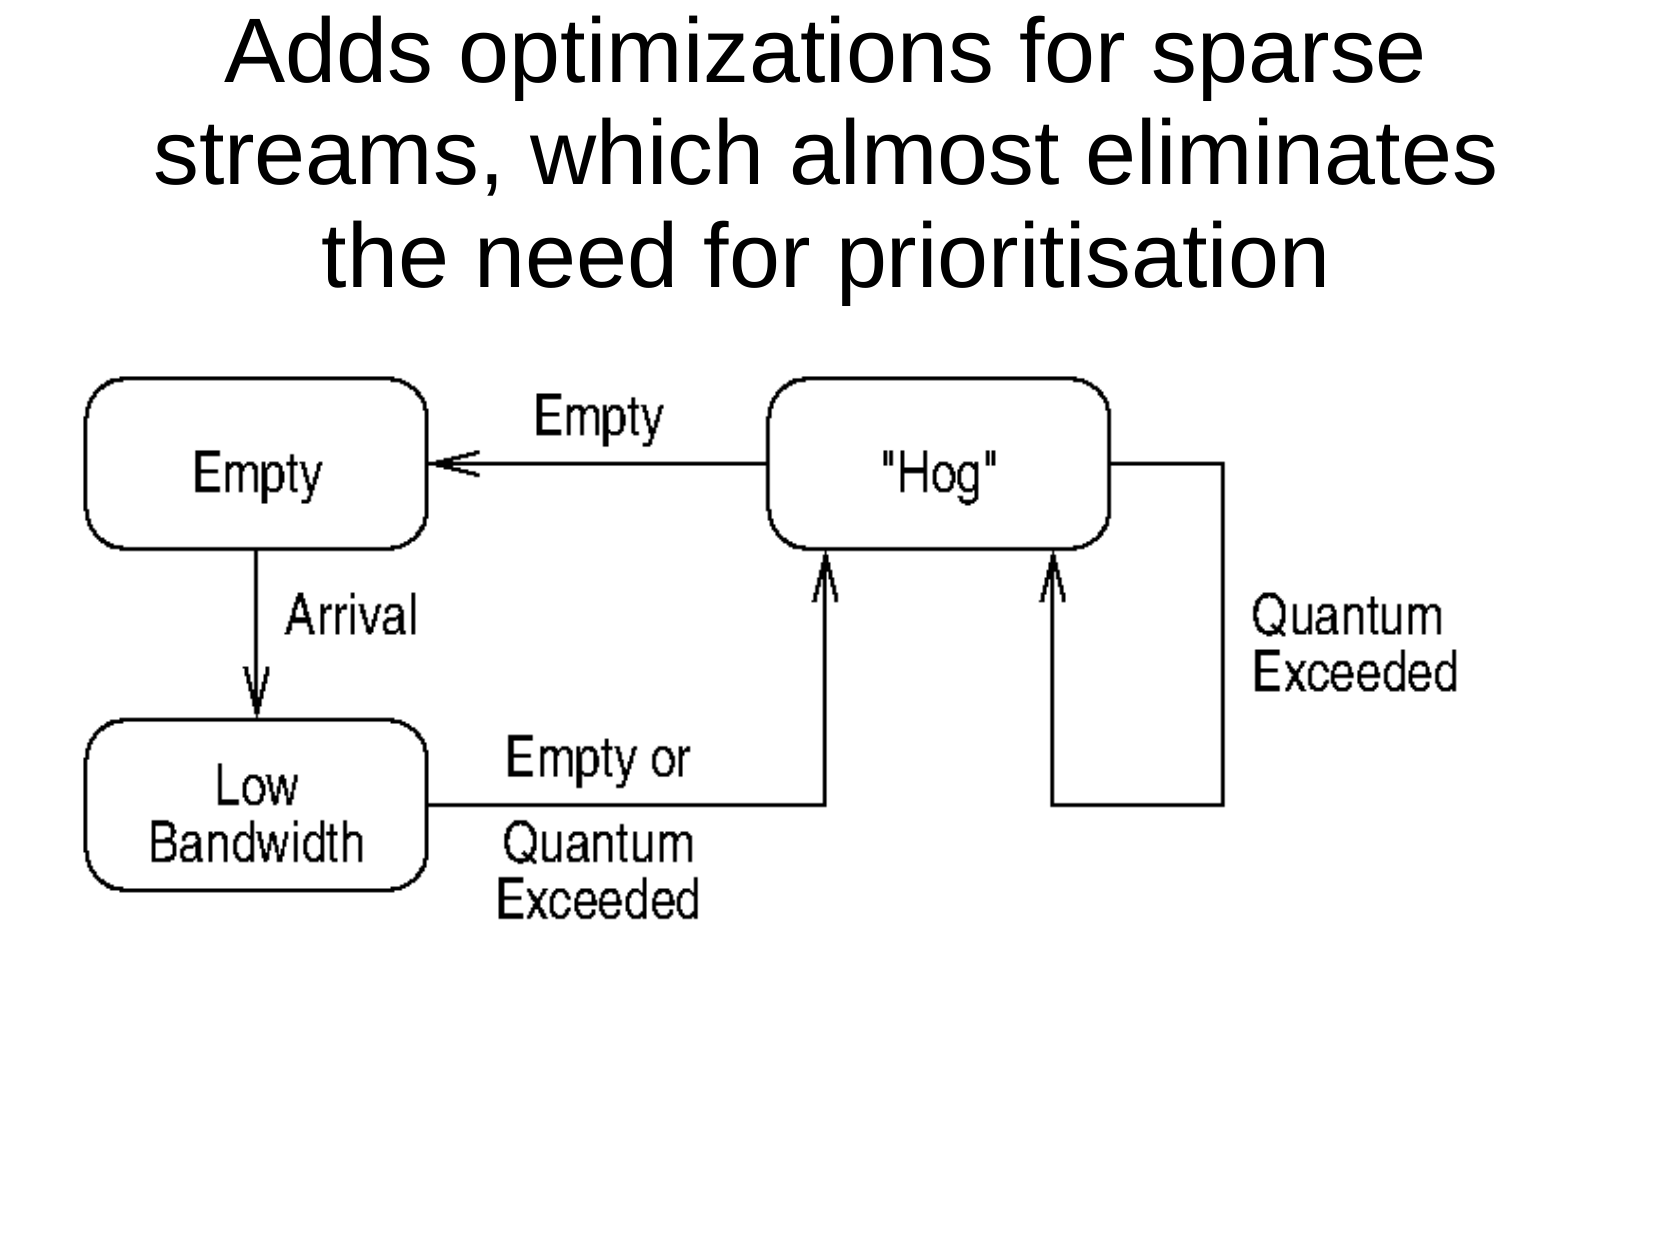

# Adds optimizations for sparse streams, which almost eliminates the need for prioritisation